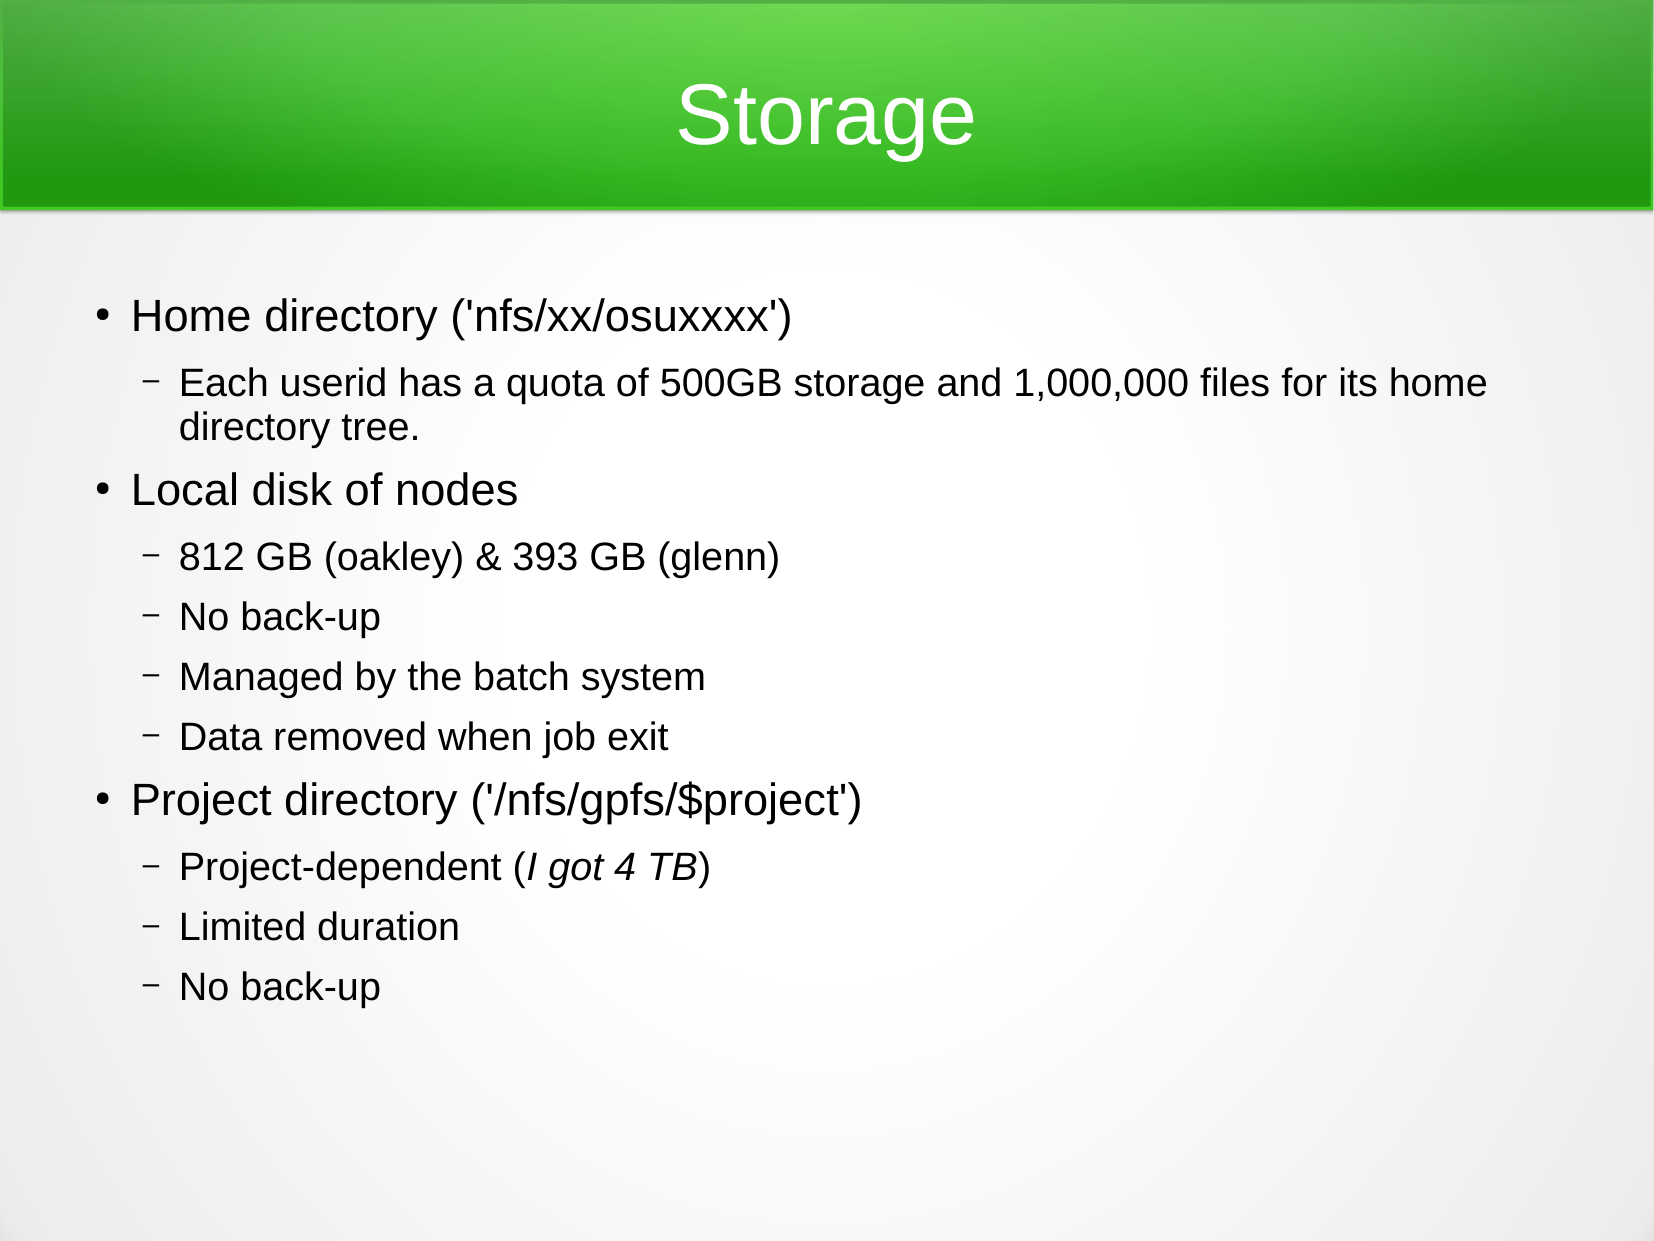

# Storage
Home directory ('nfs/xx/osuxxxx')
Each userid has a quota of 500GB storage and 1,000,000 files for its home directory tree.
Local disk of nodes
812 GB (oakley) & 393 GB (glenn)
No back-up
Managed by the batch system
Data removed when job exit
Project directory ('/nfs/gpfs/$project')
Project-dependent (I got 4 TB)
Limited duration
No back-up